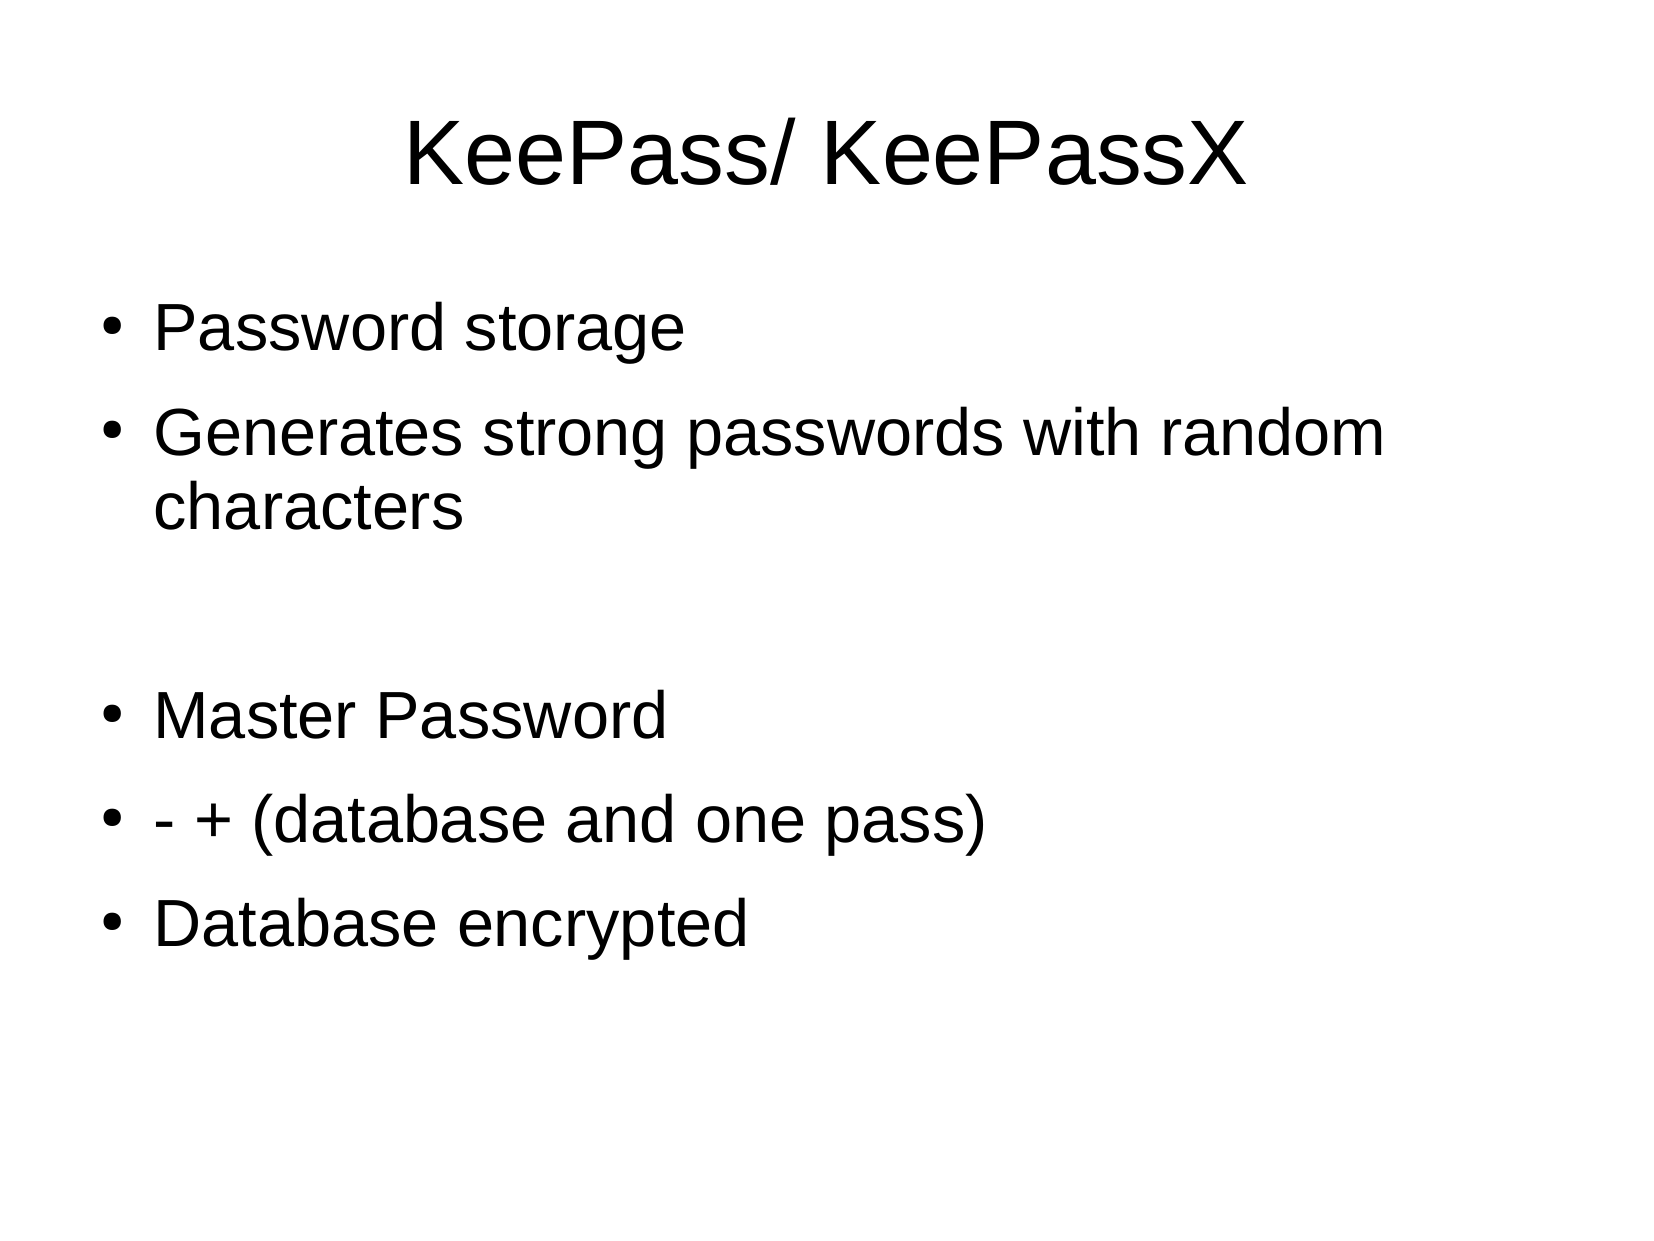

# KeePass/ KeePassX
Password storage
Generates strong passwords with random characters
Master Password
- + (database and one pass)
Database encrypted